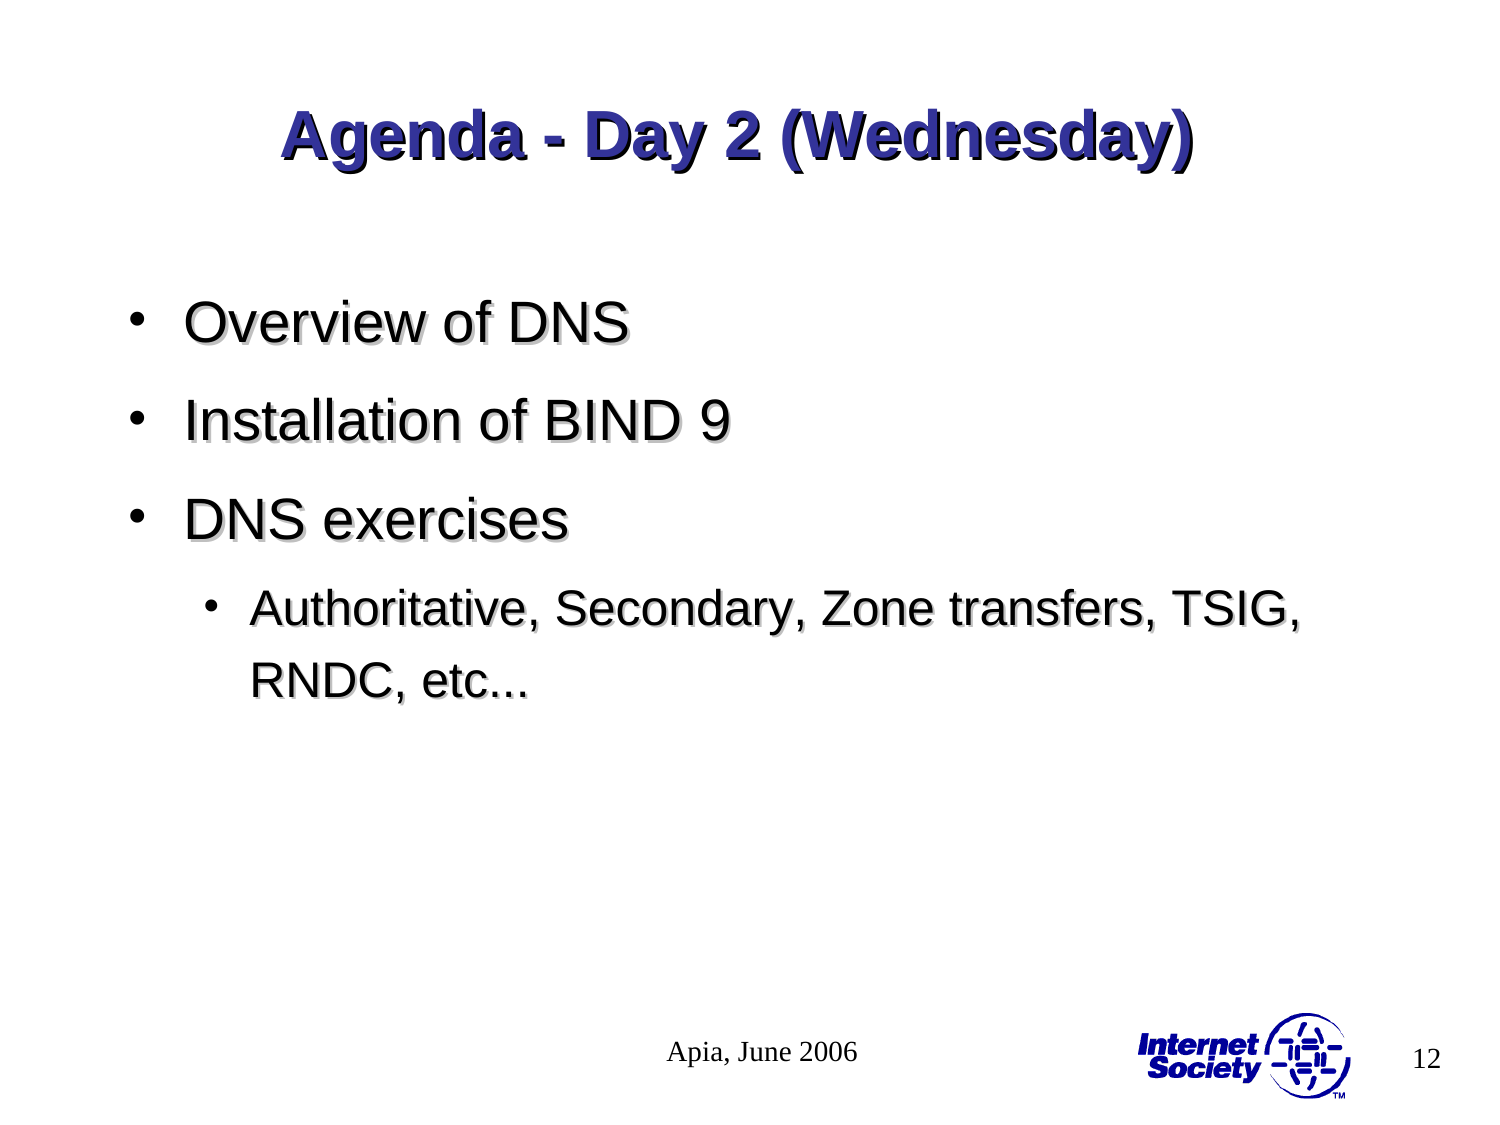

# Agenda - Day 2 (Wednesday)
Overview of DNS
Installation of BIND 9
DNS exercises
Authoritative, Secondary, Zone transfers, TSIG, RNDC, etc...
Apia, June 2006